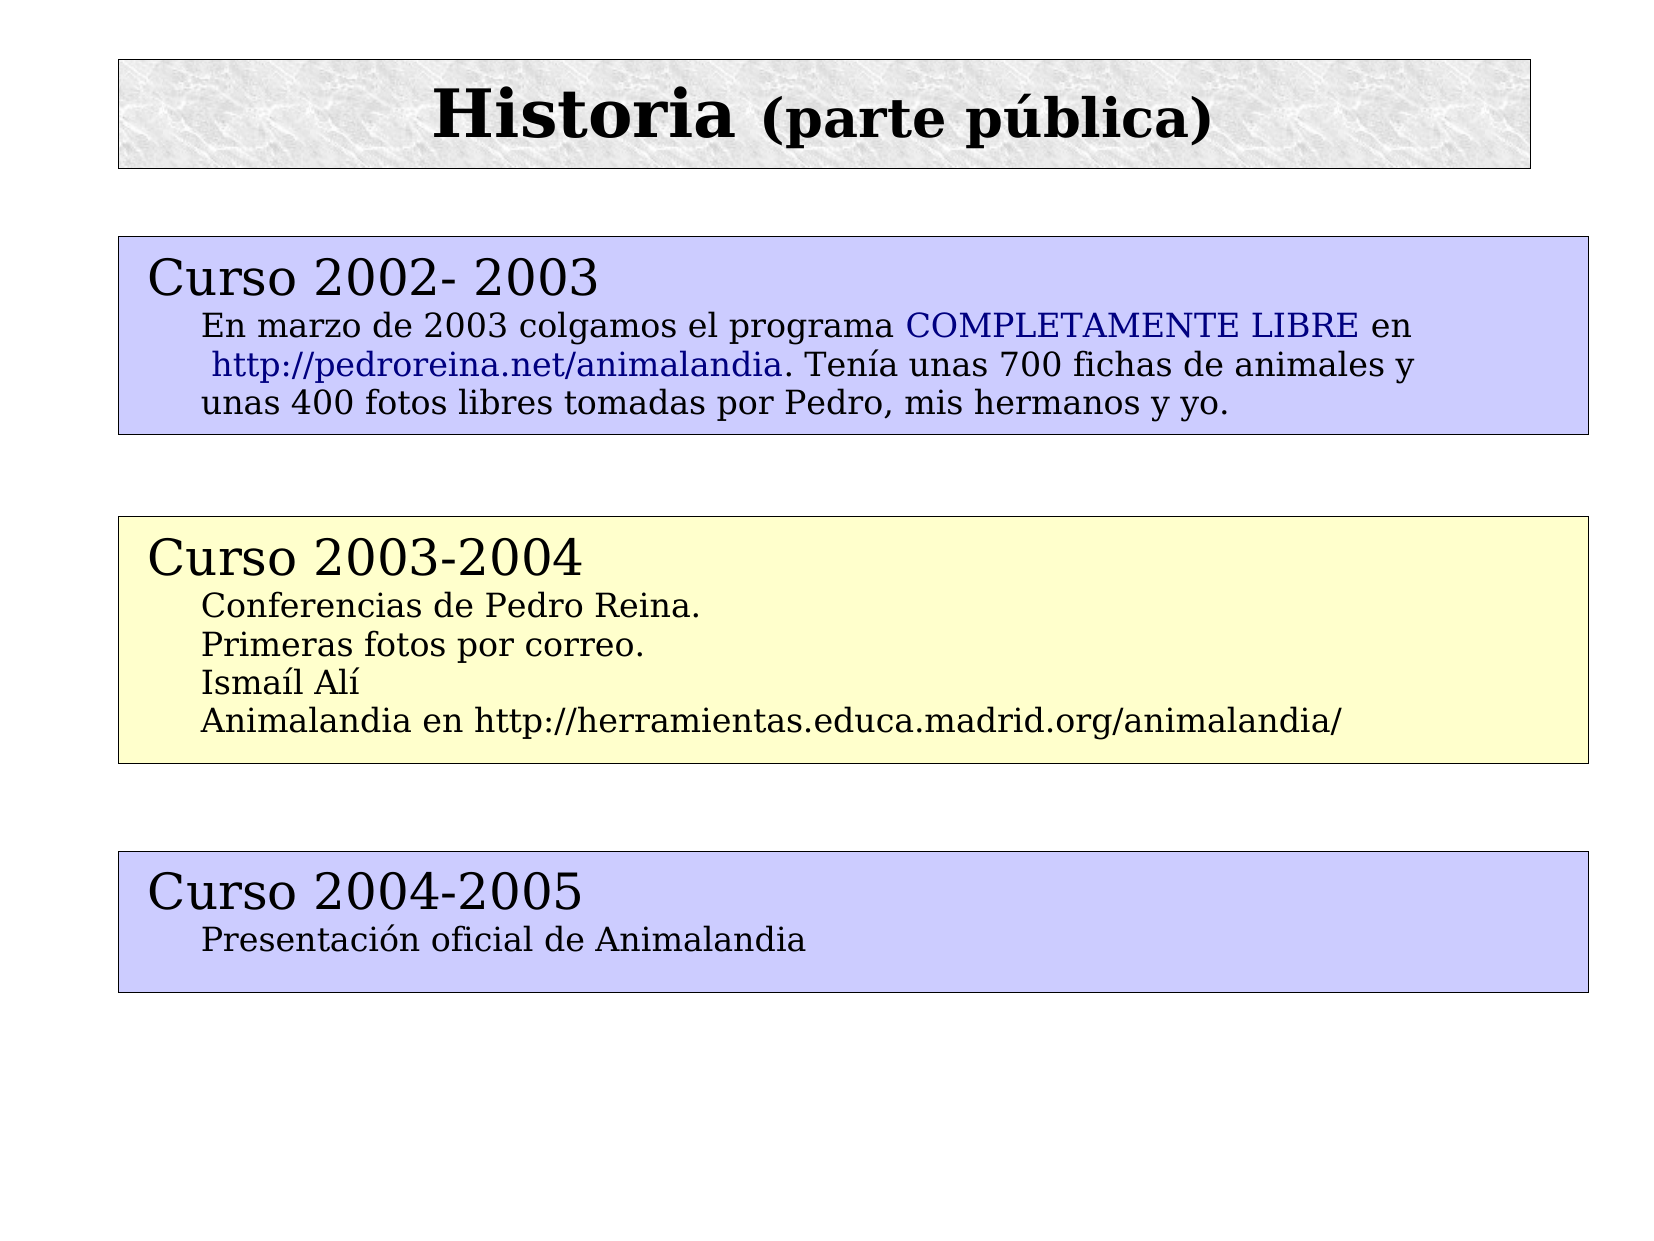

# Historia (parte pública)
Curso 2002- 2003
En marzo de 2003 colgamos el programa COMPLETAMENTE LIBRE en
 http://pedroreina.net/animalandia. Tenía unas 700 fichas de animales y
unas 400 fotos libres tomadas por Pedro, mis hermanos y yo.
Curso 2003-2004
Conferencias de Pedro Reina.
Primeras fotos por correo.
Ismaíl Alí
Animalandia en http://herramientas.educa.madrid.org/animalandia/
Curso 2004-2005
Presentación oficial de Animalandia